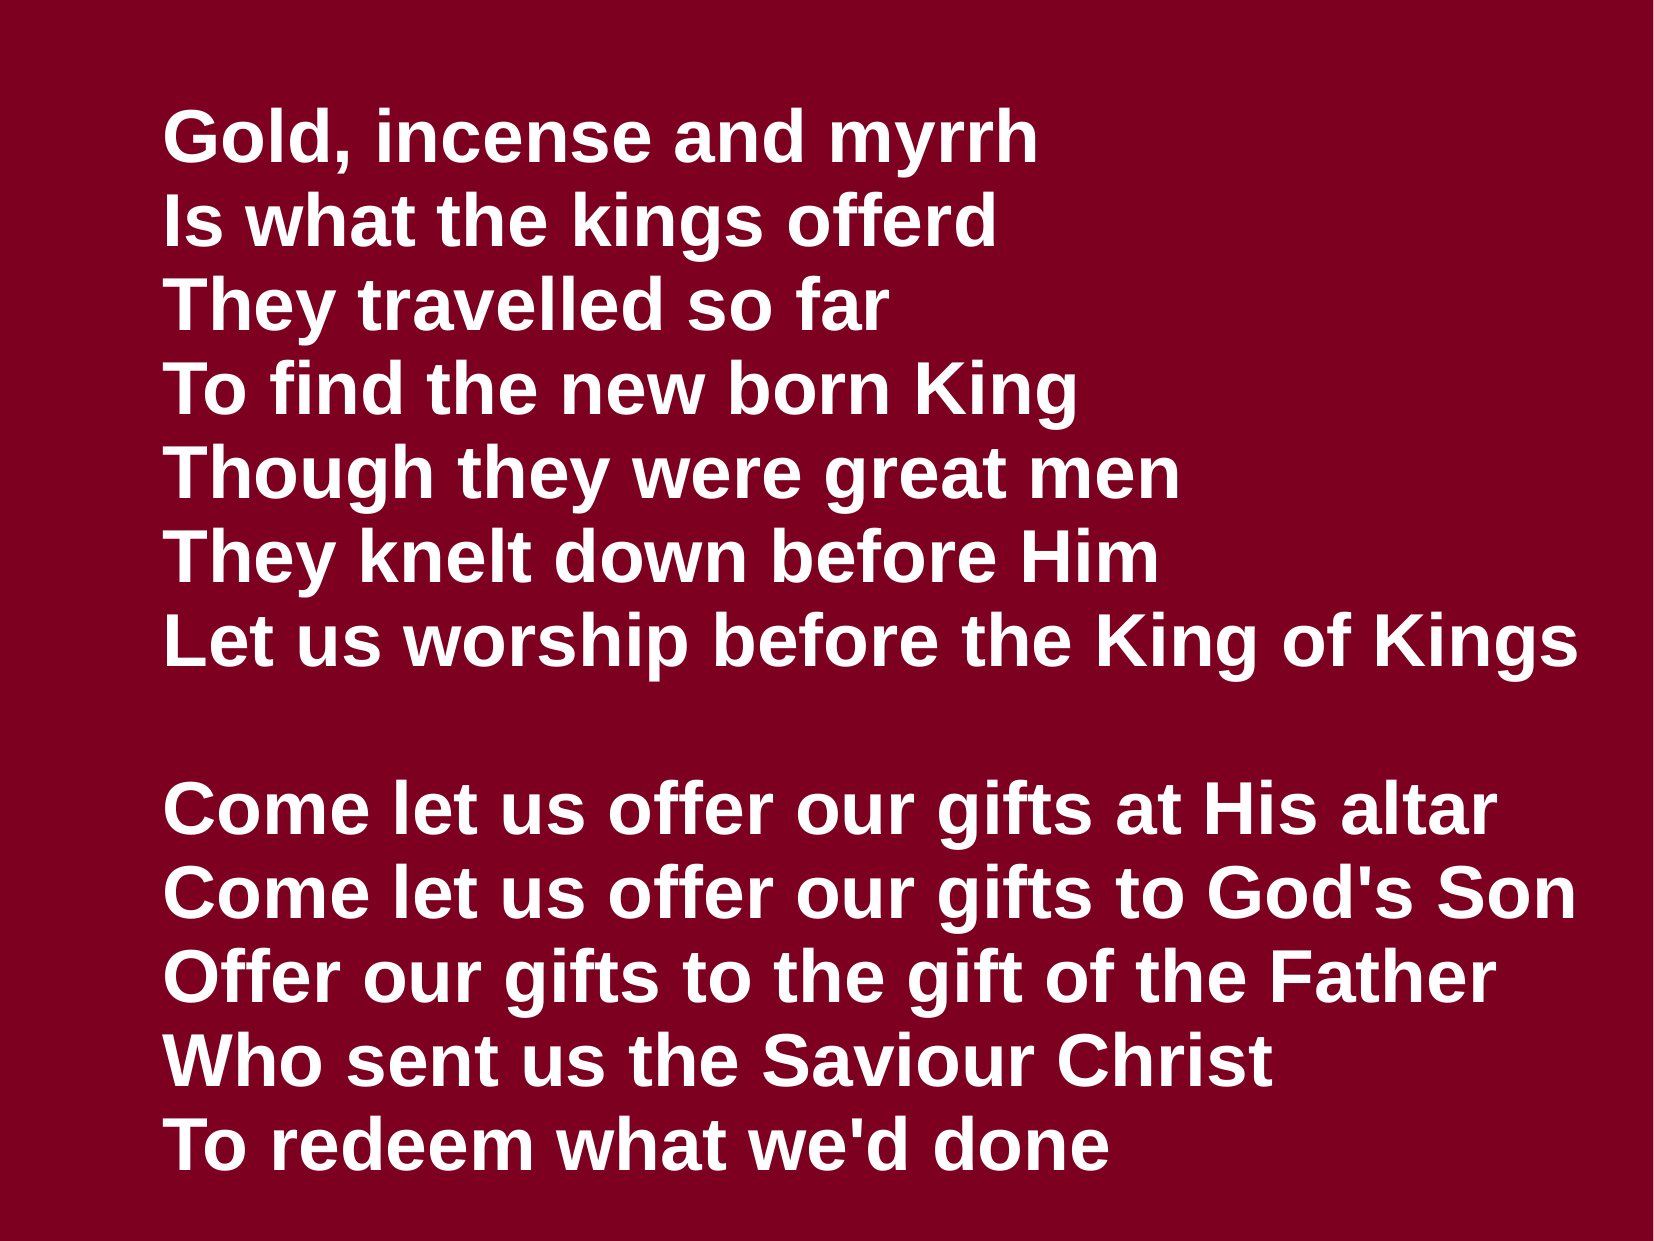

#
 THE GIFT
		Gold, incense and myrrh
		Is what the kings offerd
		They travelled so far
		To find the new born King
		Though they were great men
		They knelt down before Him
		Let us worship before the King of Kings
		Come let us offer our gifts at His altar
		Come let us offer our gifts to God's Son
		Offer our gifts to the gift of the Father
		Who sent us the Saviour Christ
		To redeem what we'd done